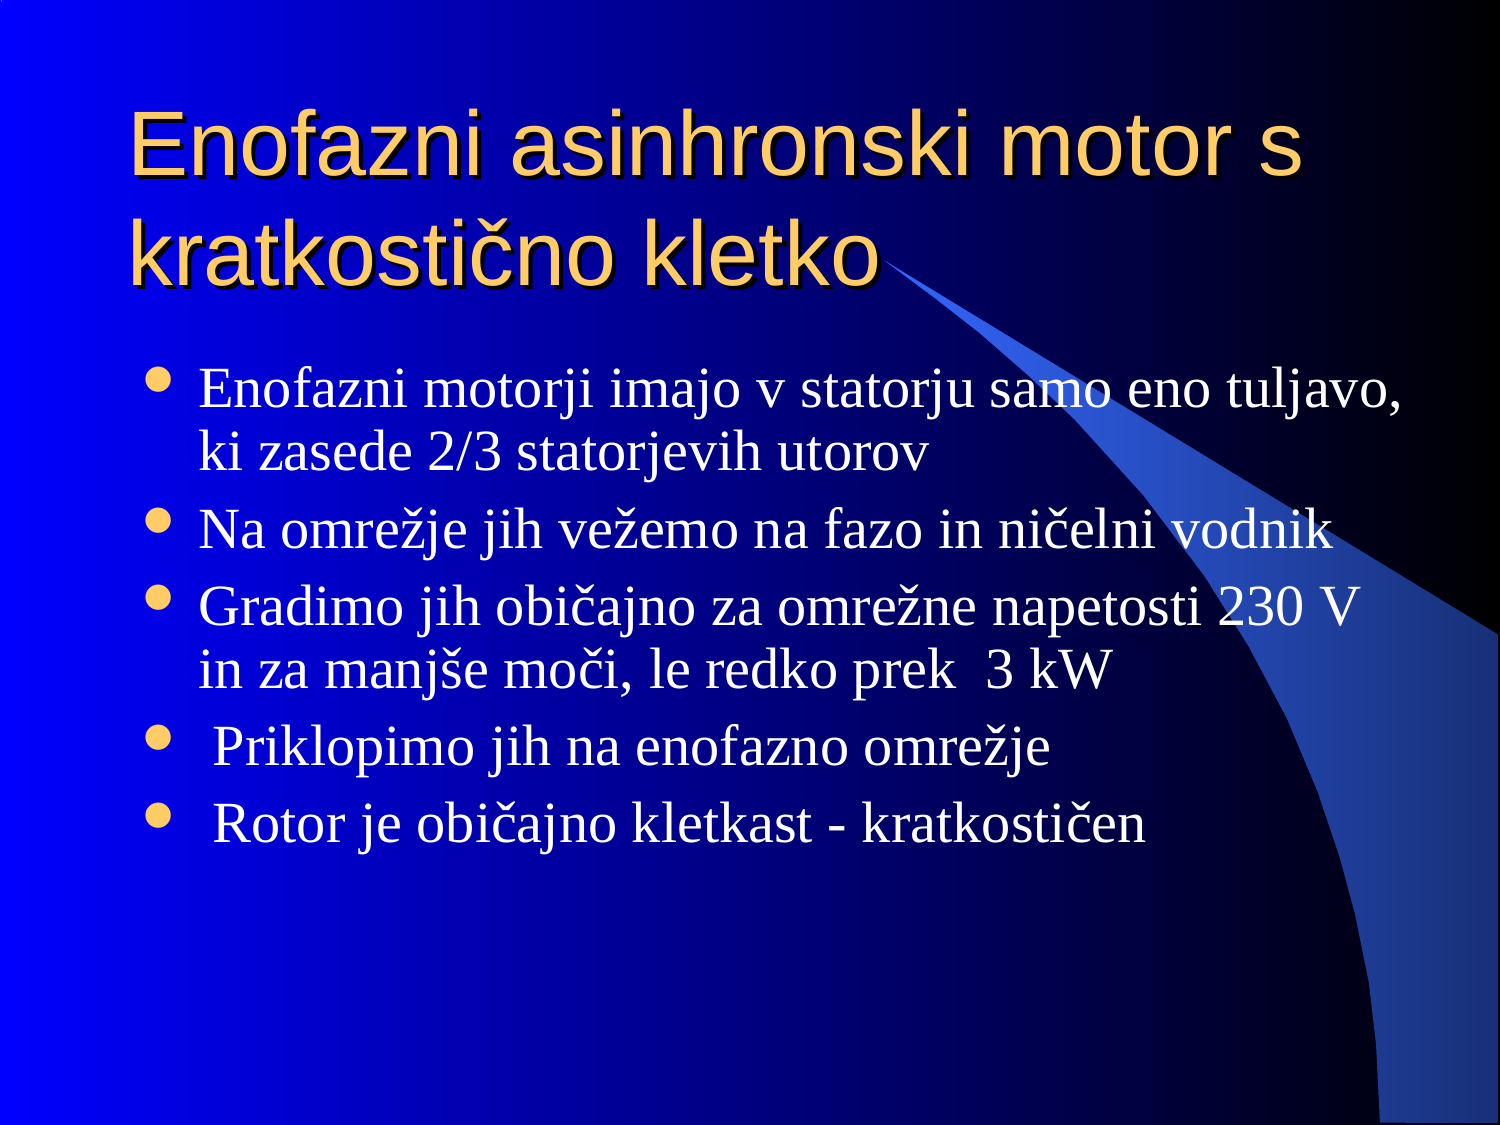

# Enofazni asinhronski motor s kratkostično kletko
Enofazni motorji imajo v statorju samo eno tuljavo, ki zasede 2/3 statorjevih utorov
Na omrežje jih vežemo na fazo in ničelni vodnik
Gradimo jih običajno za omrežne napetosti 230 V in za manjše moči, le redko prek 3 kW
 Priklopimo jih na enofazno omrežje
 Rotor je običajno kletkast - kratkostičen